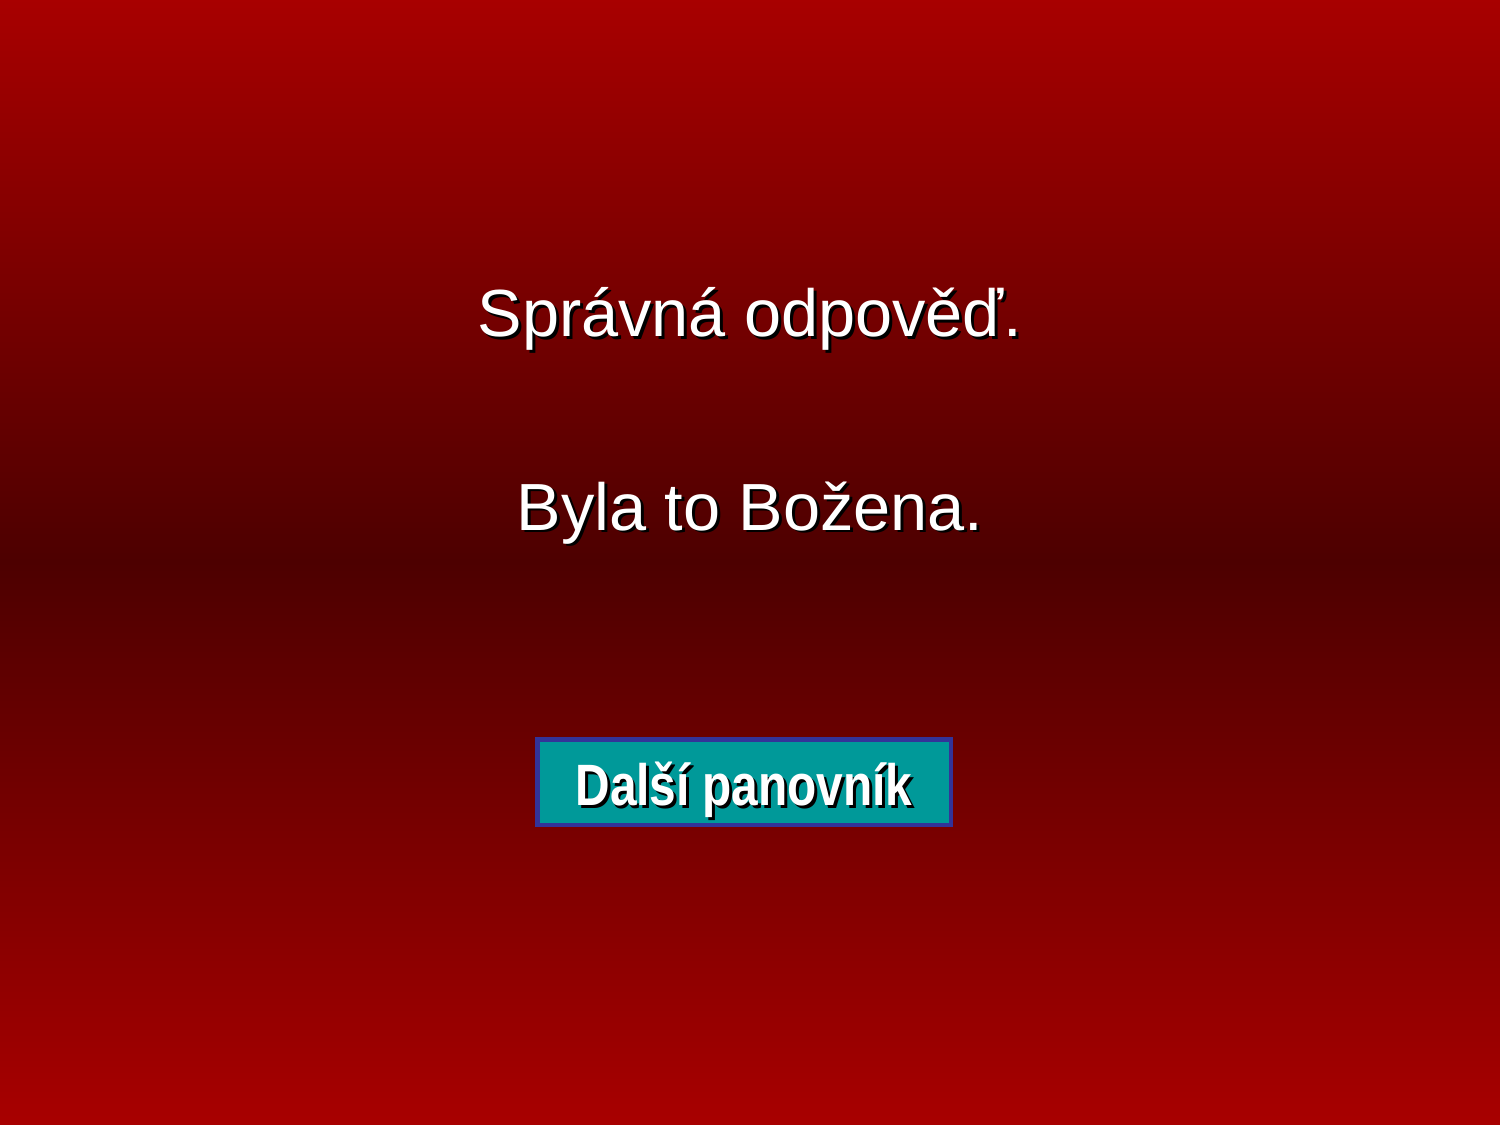

#
Správná odpověď.
Byla to Božena.
Další panovník